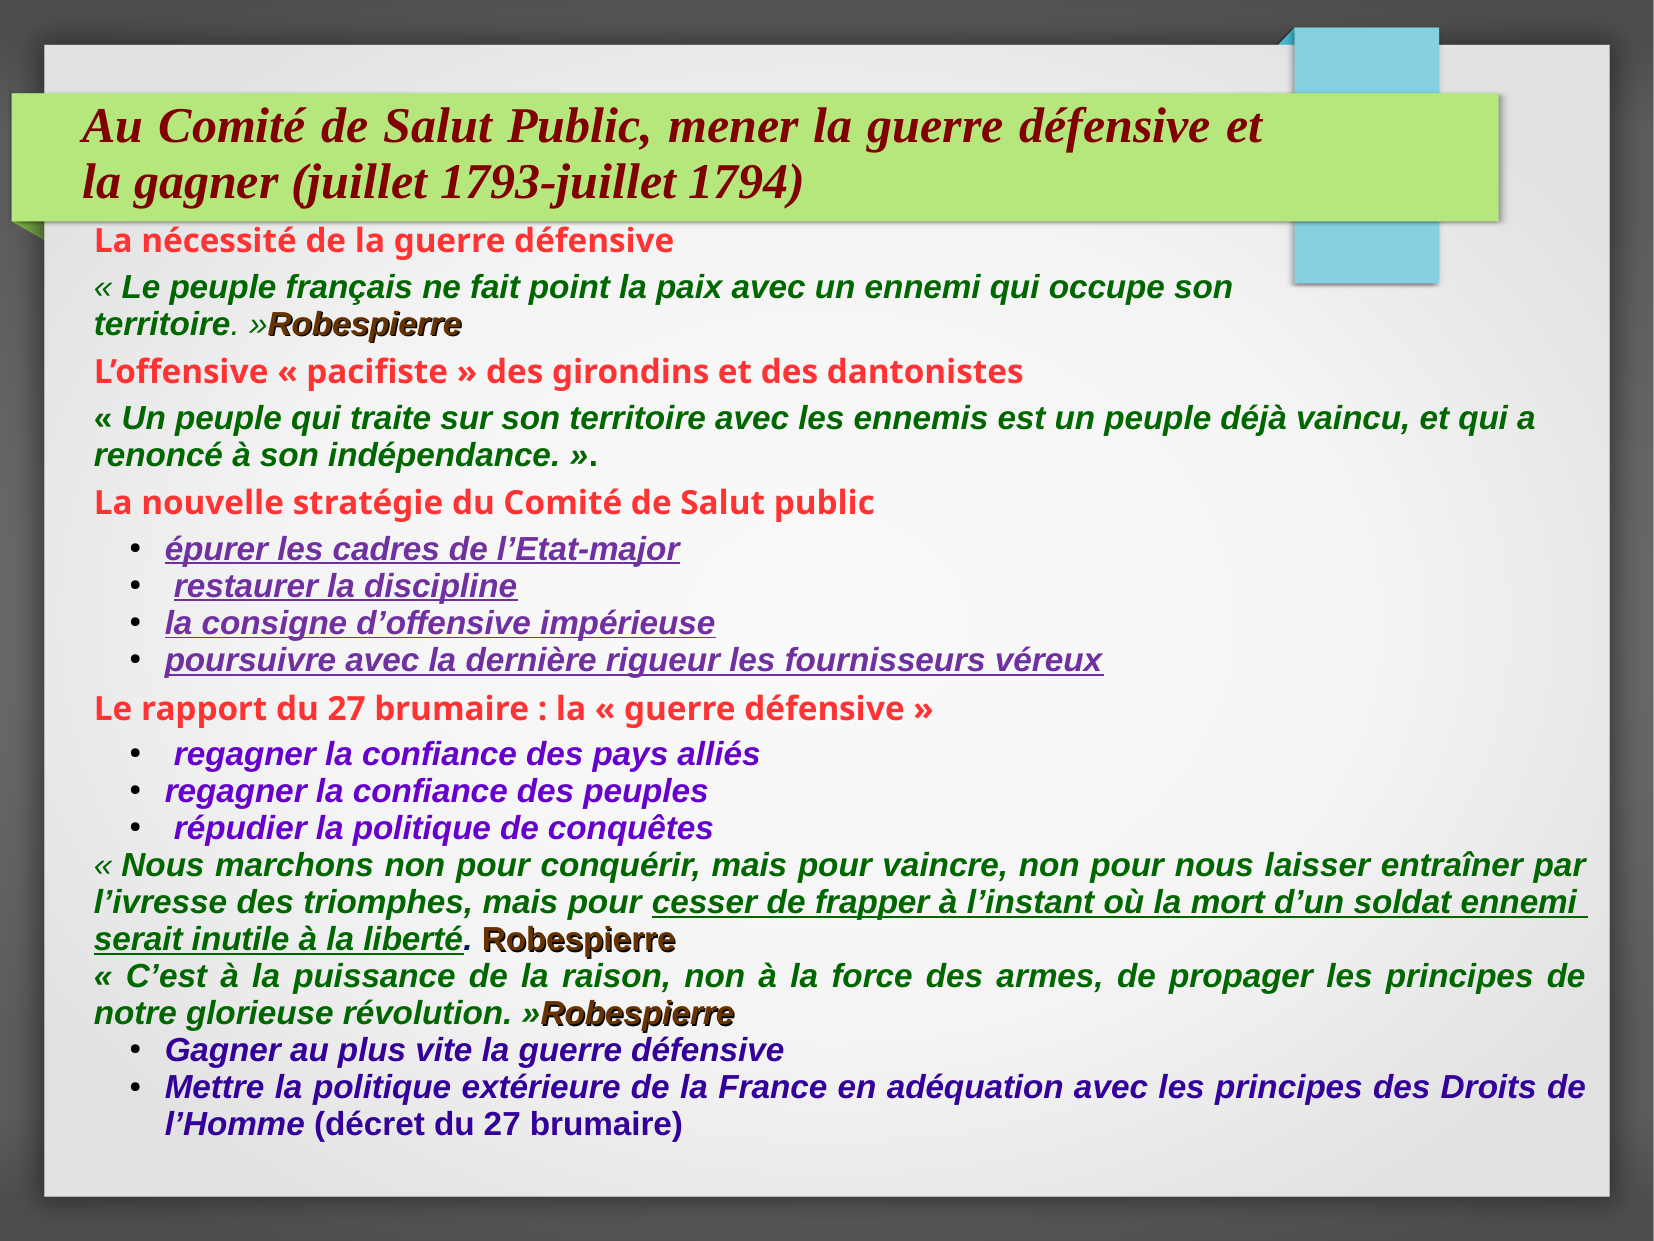

# Au Comité de Salut Public, mener la guerre défensive et la gagner (juillet 1793-juillet 1794)
La nécessité de la guerre défensive
« Le peuple français ne fait point la paix avec un ennemi qui occupe son territoire. »Robespierre
L’offensive « pacifiste » des girondins et des dantonistes
« Un peuple qui traite sur son territoire avec les ennemis est un peuple déjà vaincu, et qui a renoncé à son indépendance. ».
La nouvelle stratégie du Comité de Salut public
épurer les cadres de l’Etat-major
 restaurer la discipline
la consigne d’offensive impérieuse
poursuivre avec la dernière rigueur les fournisseurs véreux
Le rapport du 27 brumaire : la « guerre défensive »
 regagner la confiance des pays alliés
regagner la confiance des peuples
 répudier la politique de conquêtes
« Nous marchons non pour conquérir, mais pour vaincre, non pour nous laisser entraîner par l’ivresse des triomphes, mais pour cesser de frapper à l’instant où la mort d’un soldat ennemi serait inutile à la liberté. Robespierre
« C’est à la puissance de la raison, non à la force des armes, de propager les principes de notre glorieuse révolution. »Robespierre
Gagner au plus vite la guerre défensive
Mettre la politique extérieure de la France en adéquation avec les principes des Droits de l’Homme (décret du 27 brumaire)